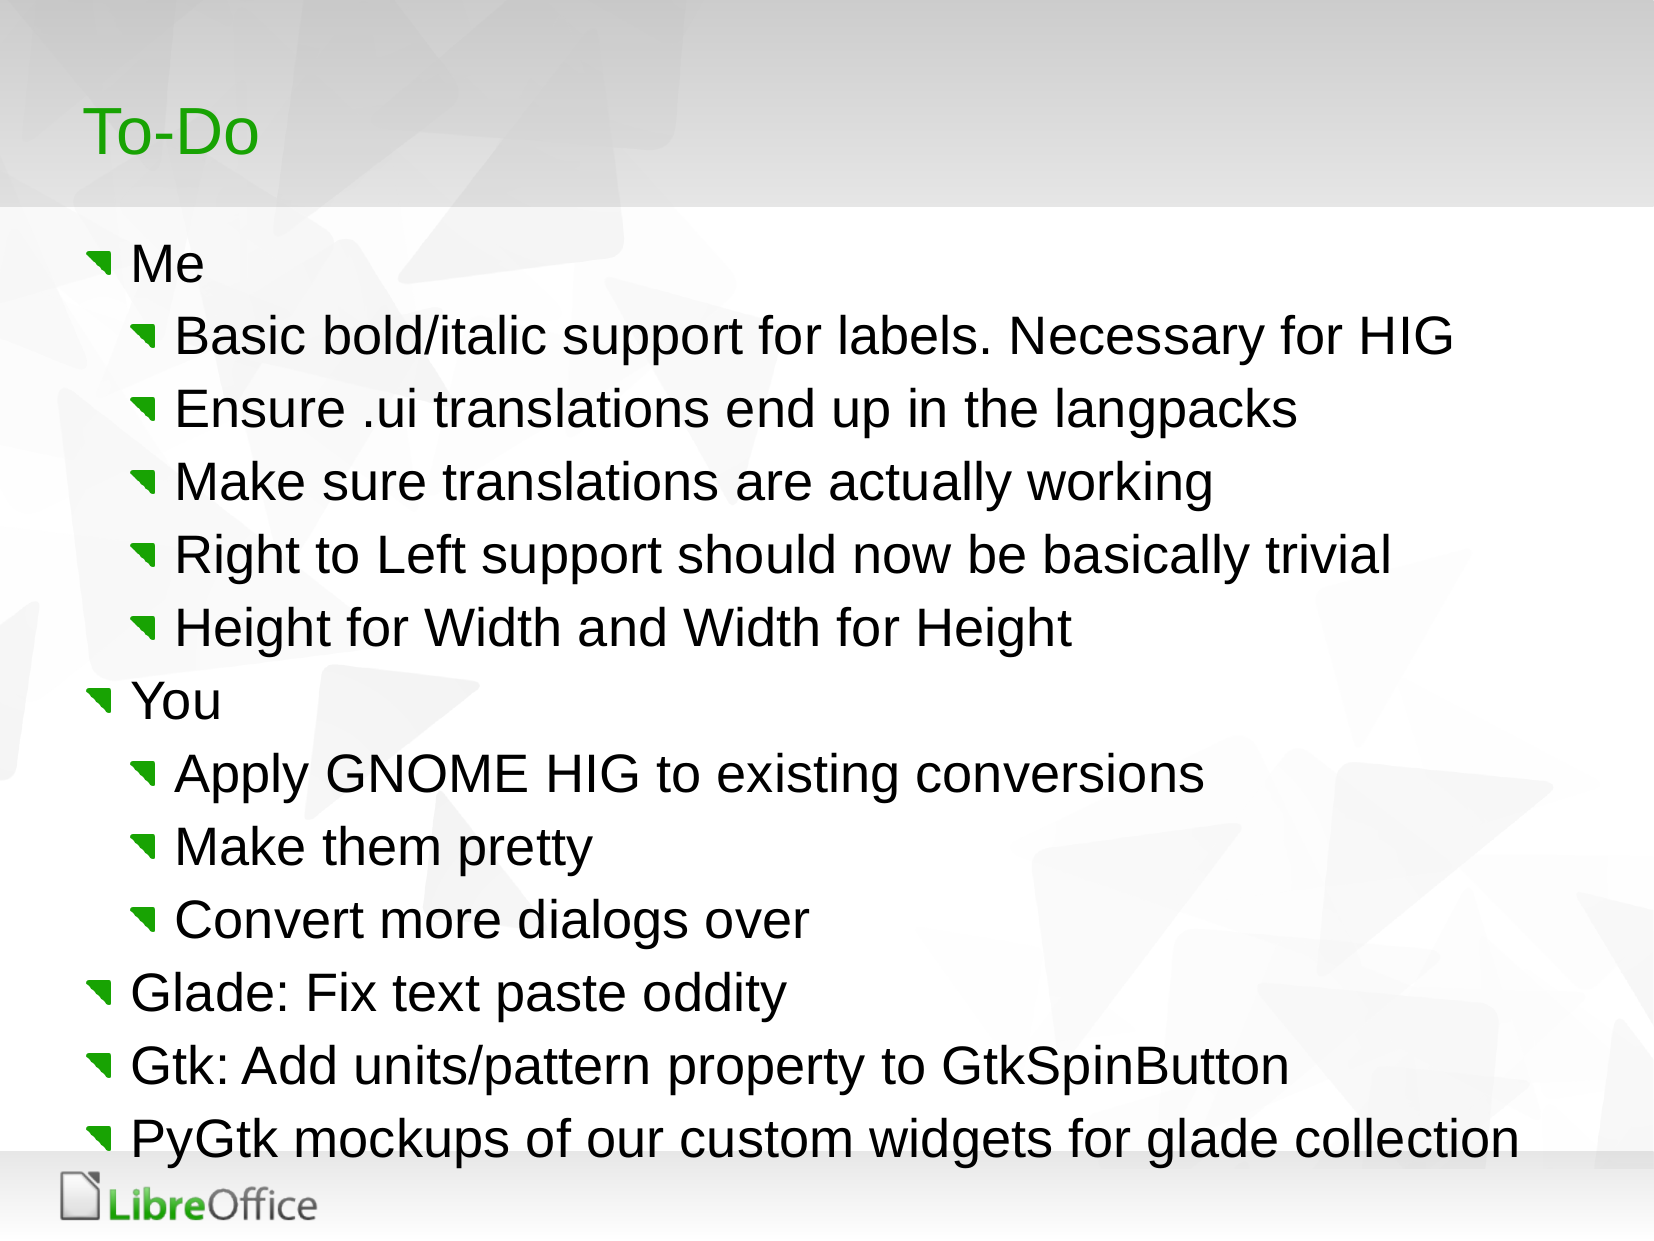

# To-Do
Me
Basic bold/italic support for labels. Necessary for HIG
Ensure .ui translations end up in the langpacks
Make sure translations are actually working
Right to Left support should now be basically trivial
Height for Width and Width for Height
You
Apply GNOME HIG to existing conversions
Make them pretty
Convert more dialogs over
Glade: Fix text paste oddity
Gtk: Add units/pattern property to GtkSpinButton
PyGtk mockups of our custom widgets for glade collection